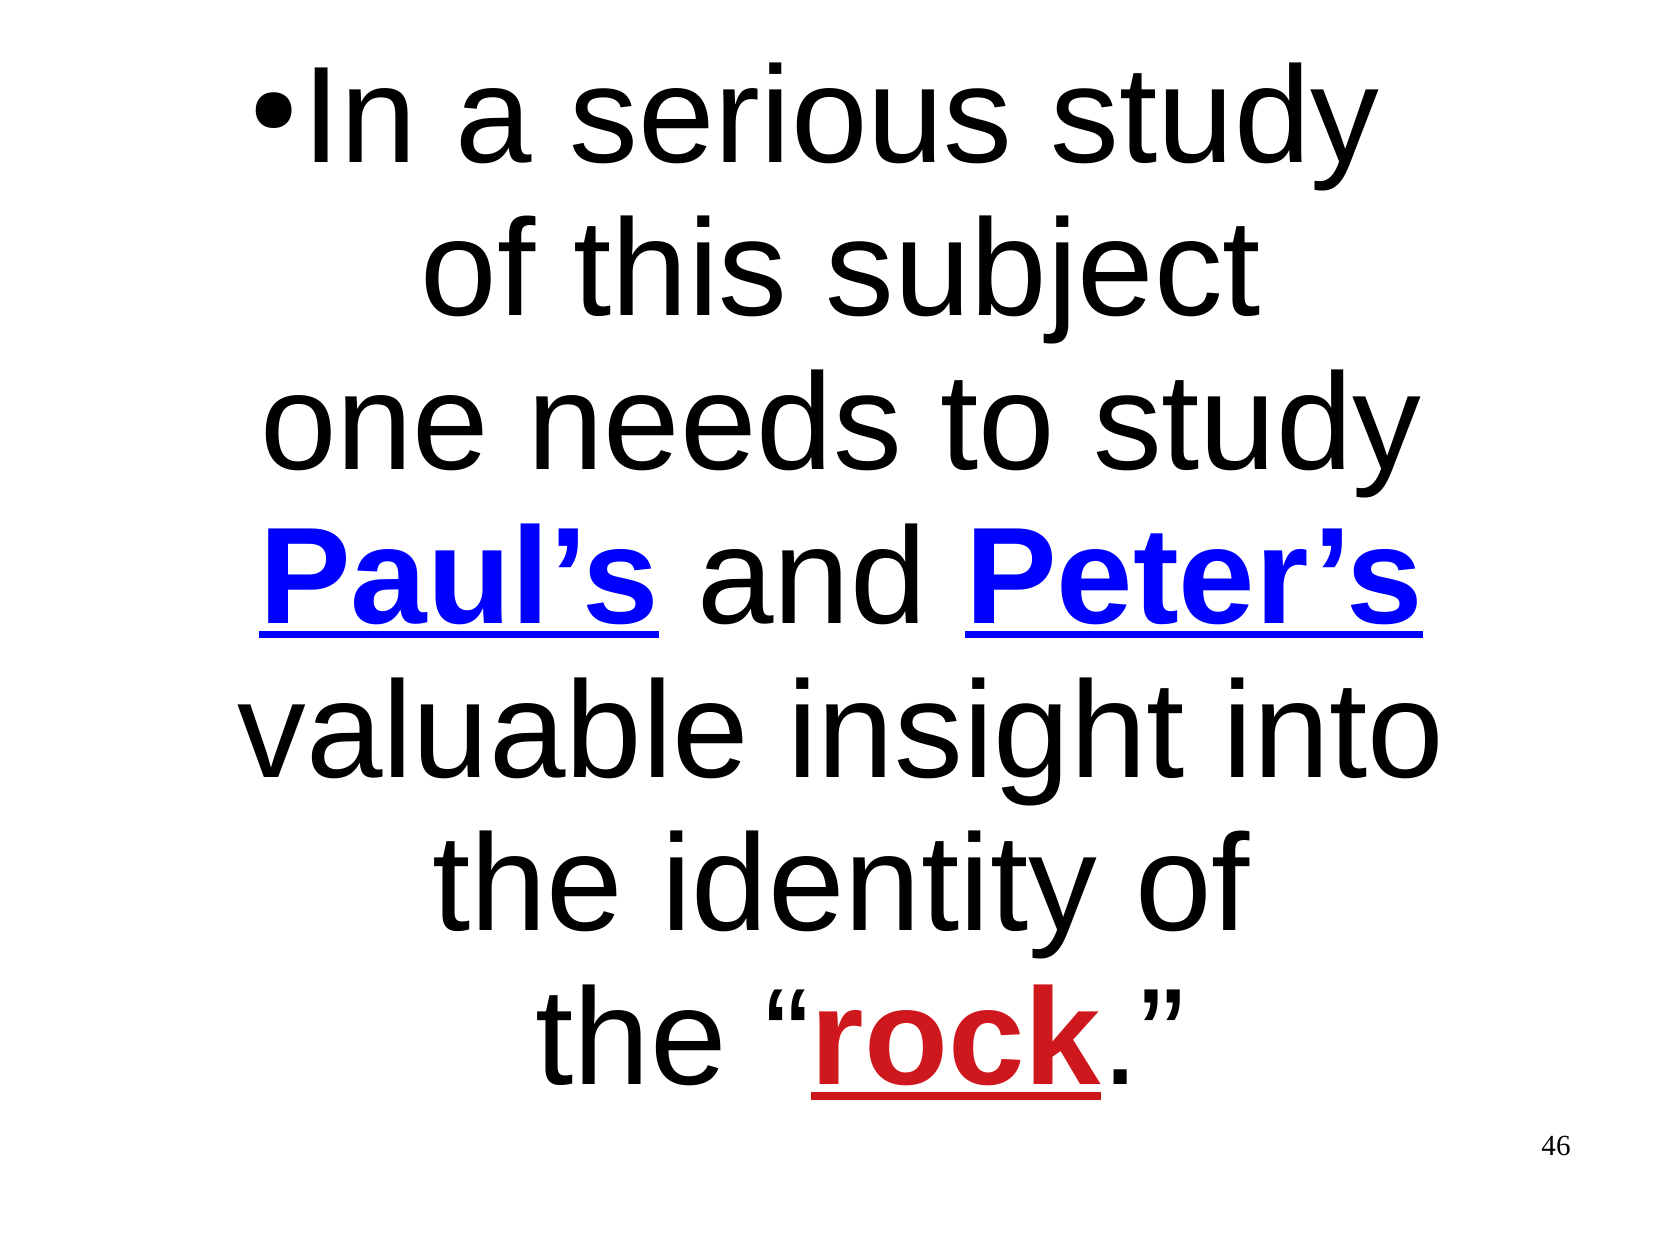

# In a serious study of this subject one needs to study Paul’s and Peter’s valuable insight into the identity of the “rock.”
46